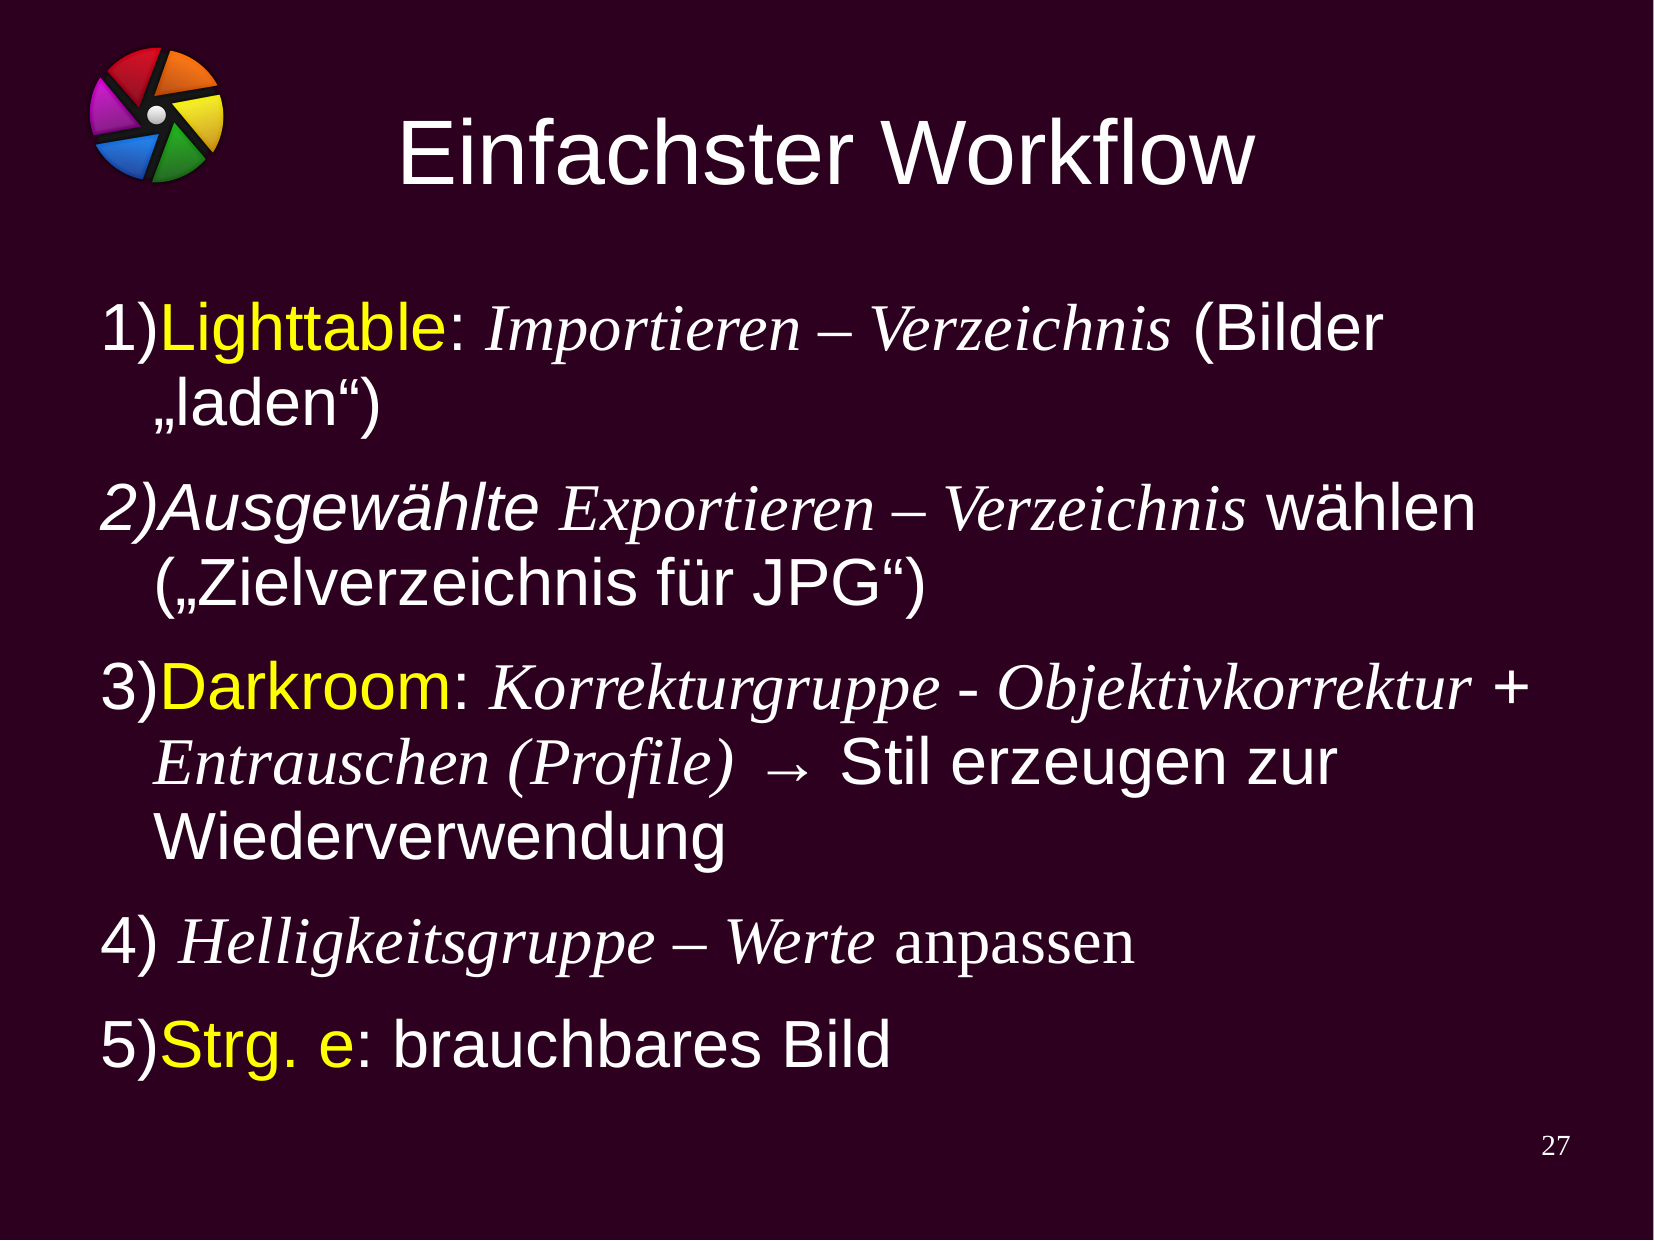

# Einfachster Workflow
Lighttable: Importieren – Verzeichnis (Bilder „laden“)
Ausgewählte Exportieren – Verzeichnis wählen („Zielverzeichnis für JPG“)
Darkroom: Korrekturgruppe - Objektivkorrektur + Entrauschen (Profile) → Stil erzeugen zur Wiederverwendung
 Helligkeitsgruppe – Werte anpassen
Strg. e: brauchbares Bild
27